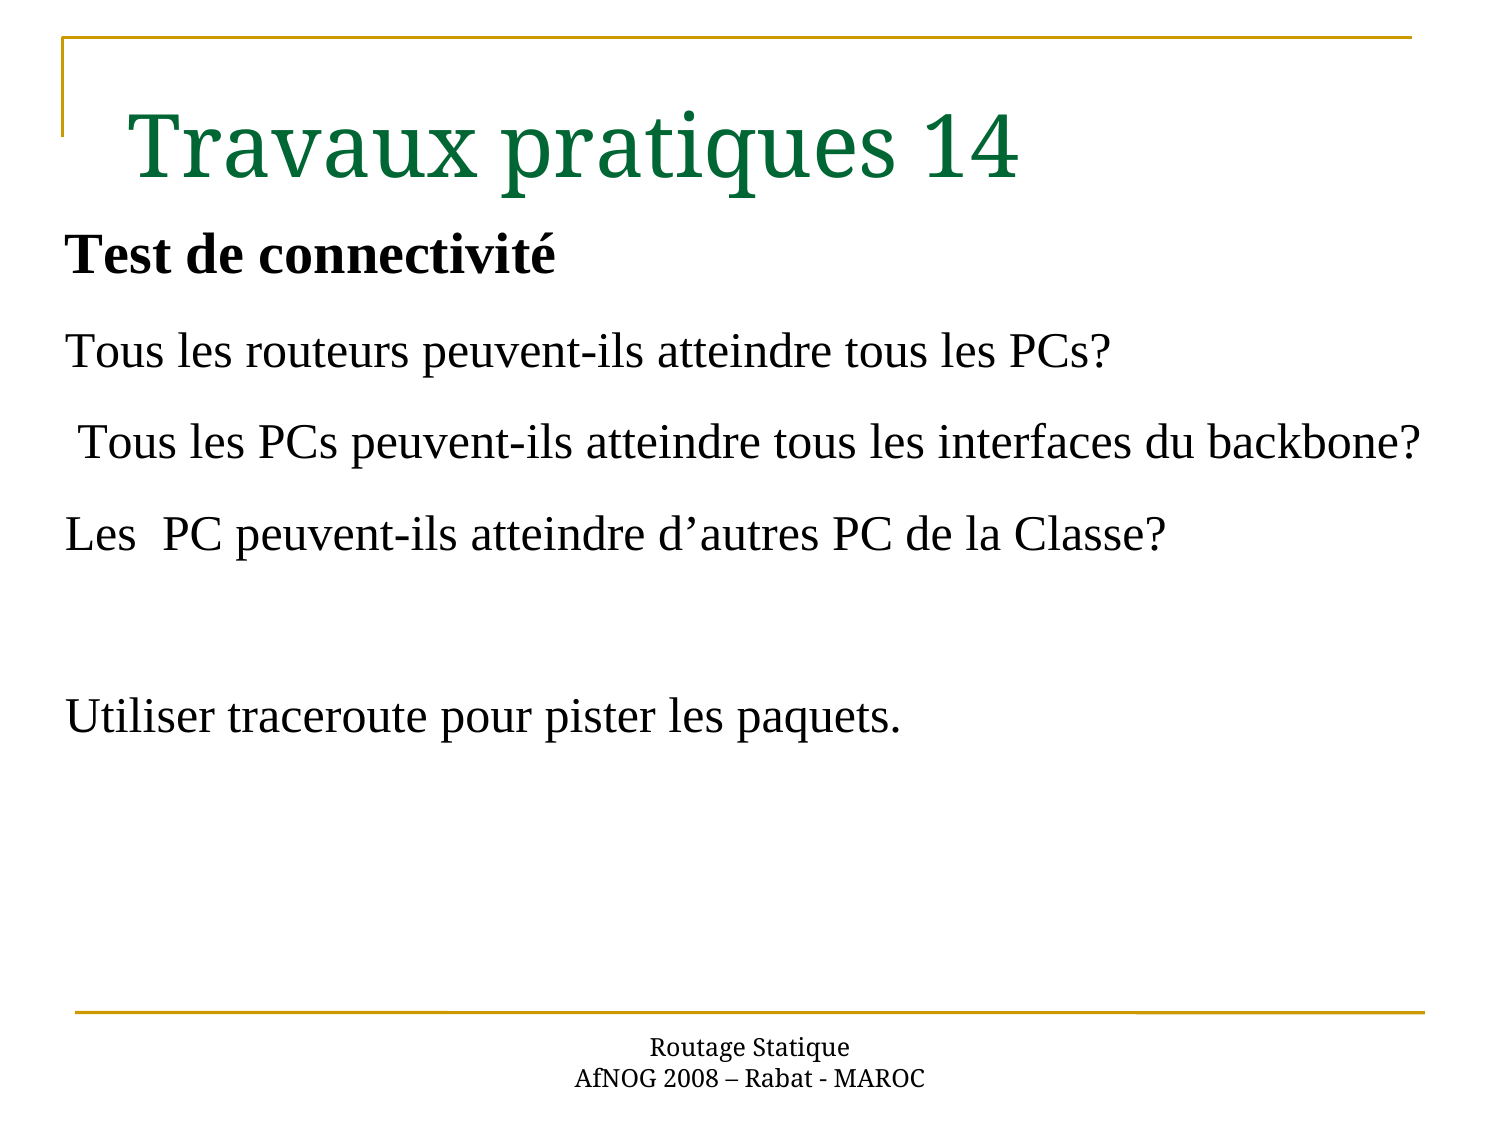

Travaux pratiques 14
Test de connectivité
Tous les routeurs peuvent-ils atteindre tous les PCs?
 Tous les PCs peuvent-ils atteindre tous les interfaces du backbone?
Les PC peuvent-ils atteindre d’autres PC de la Classe?
Utiliser traceroute pour pister les paquets.
#